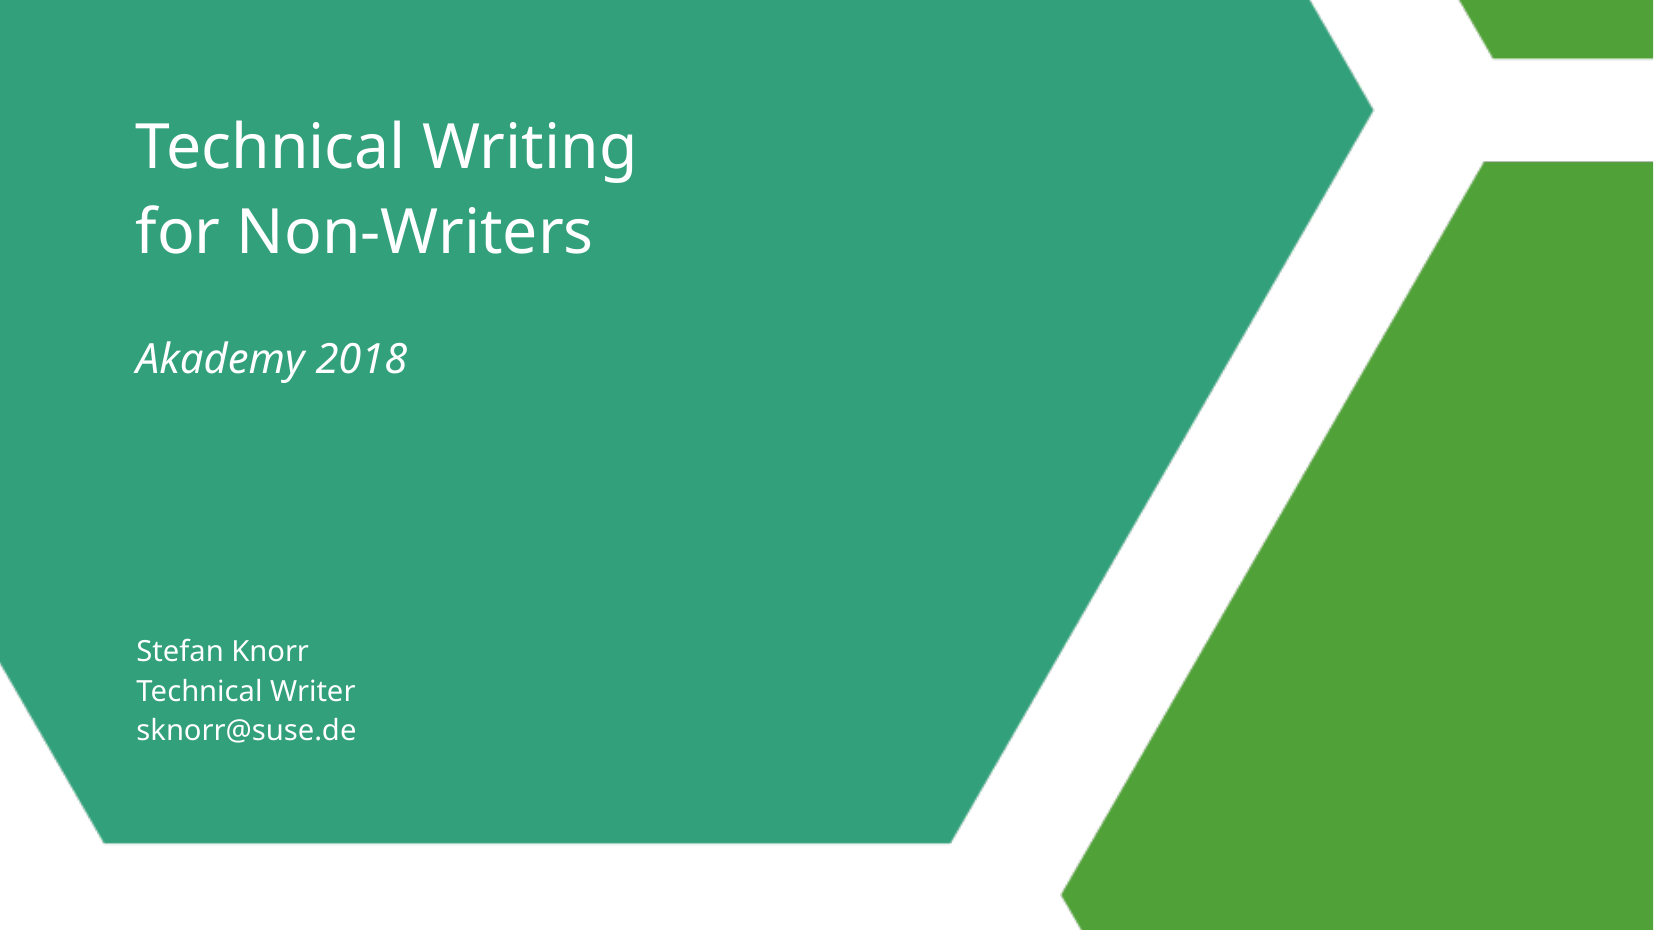

# Technical Writing for Non-Writers Akademy 2018
Stefan Knorr
Technical Writer
sknorr@suse.de